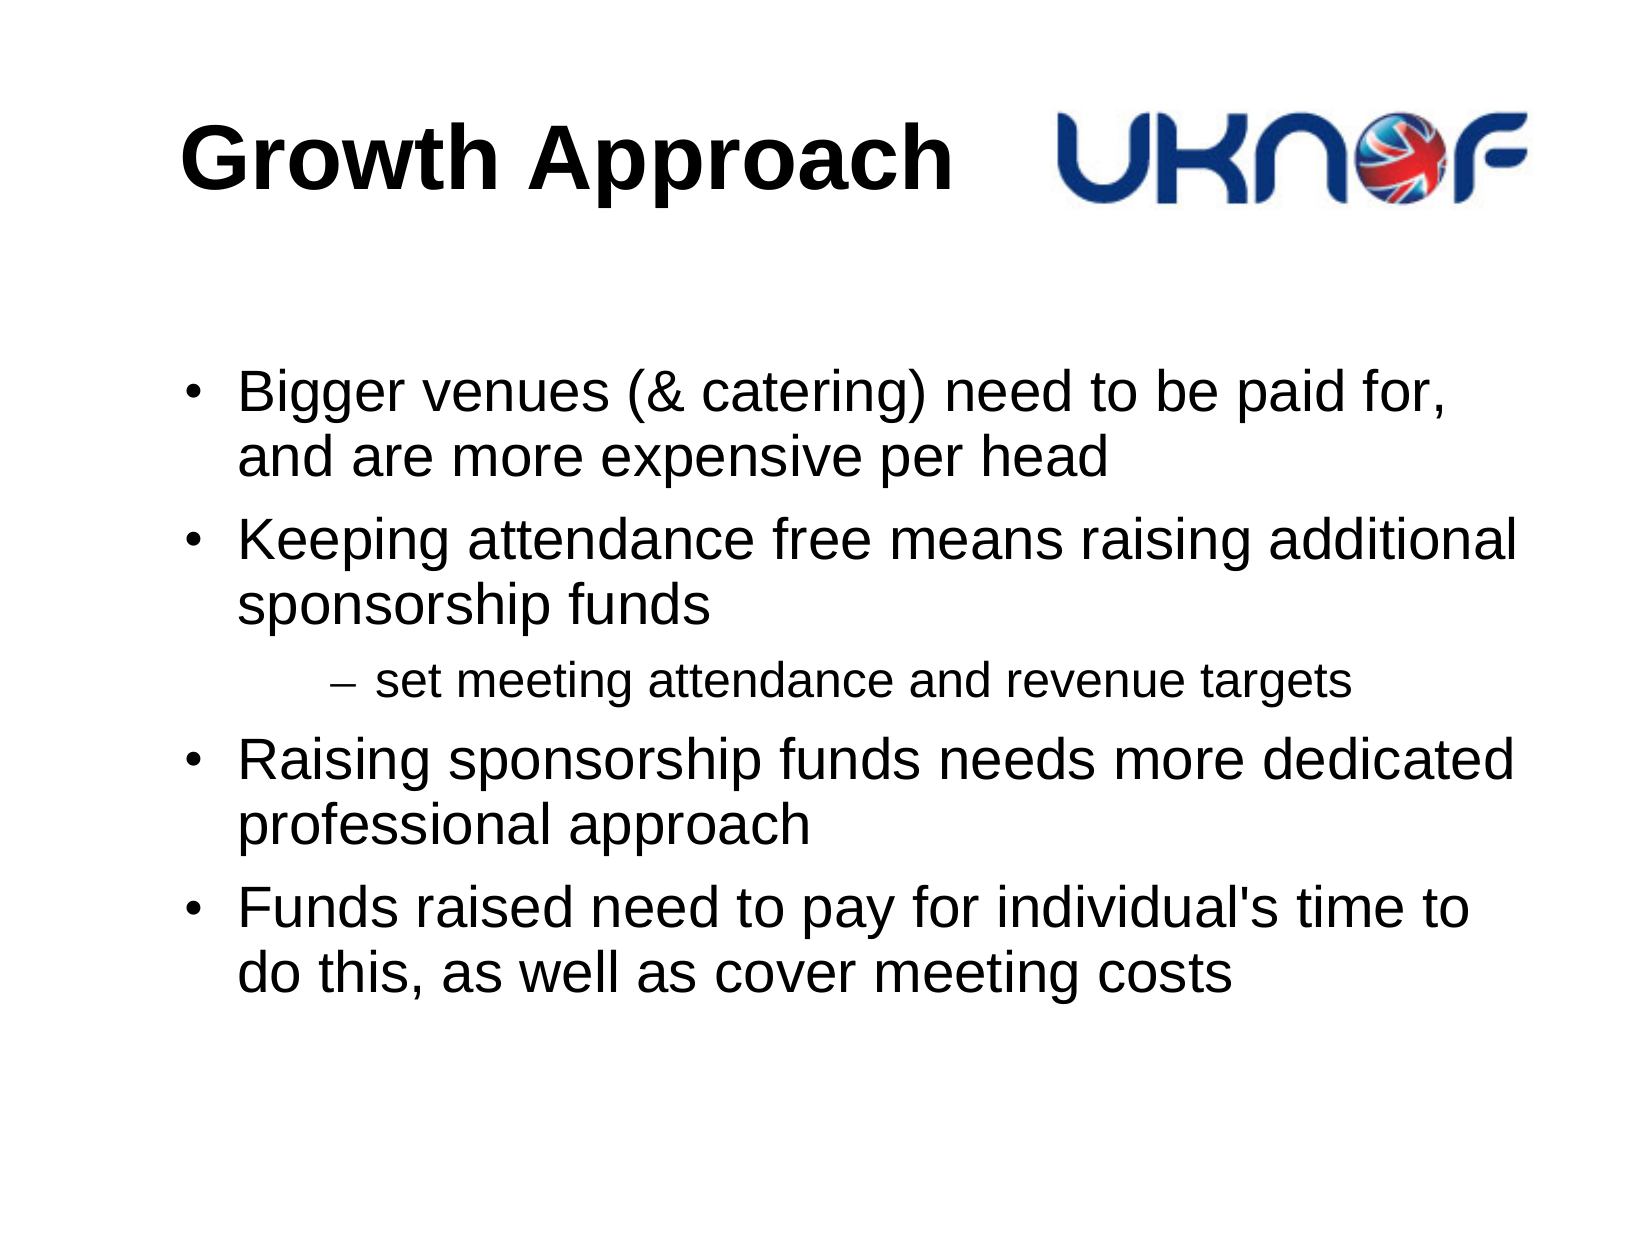

# Growth Approach
Bigger venues (& catering) need to be paid for, and are more expensive per head
Keeping attendance free means raising additional sponsorship funds
set meeting attendance and revenue targets
Raising sponsorship funds needs more dedicated professional approach
Funds raised need to pay for individual's time to do this, as well as cover meeting costs